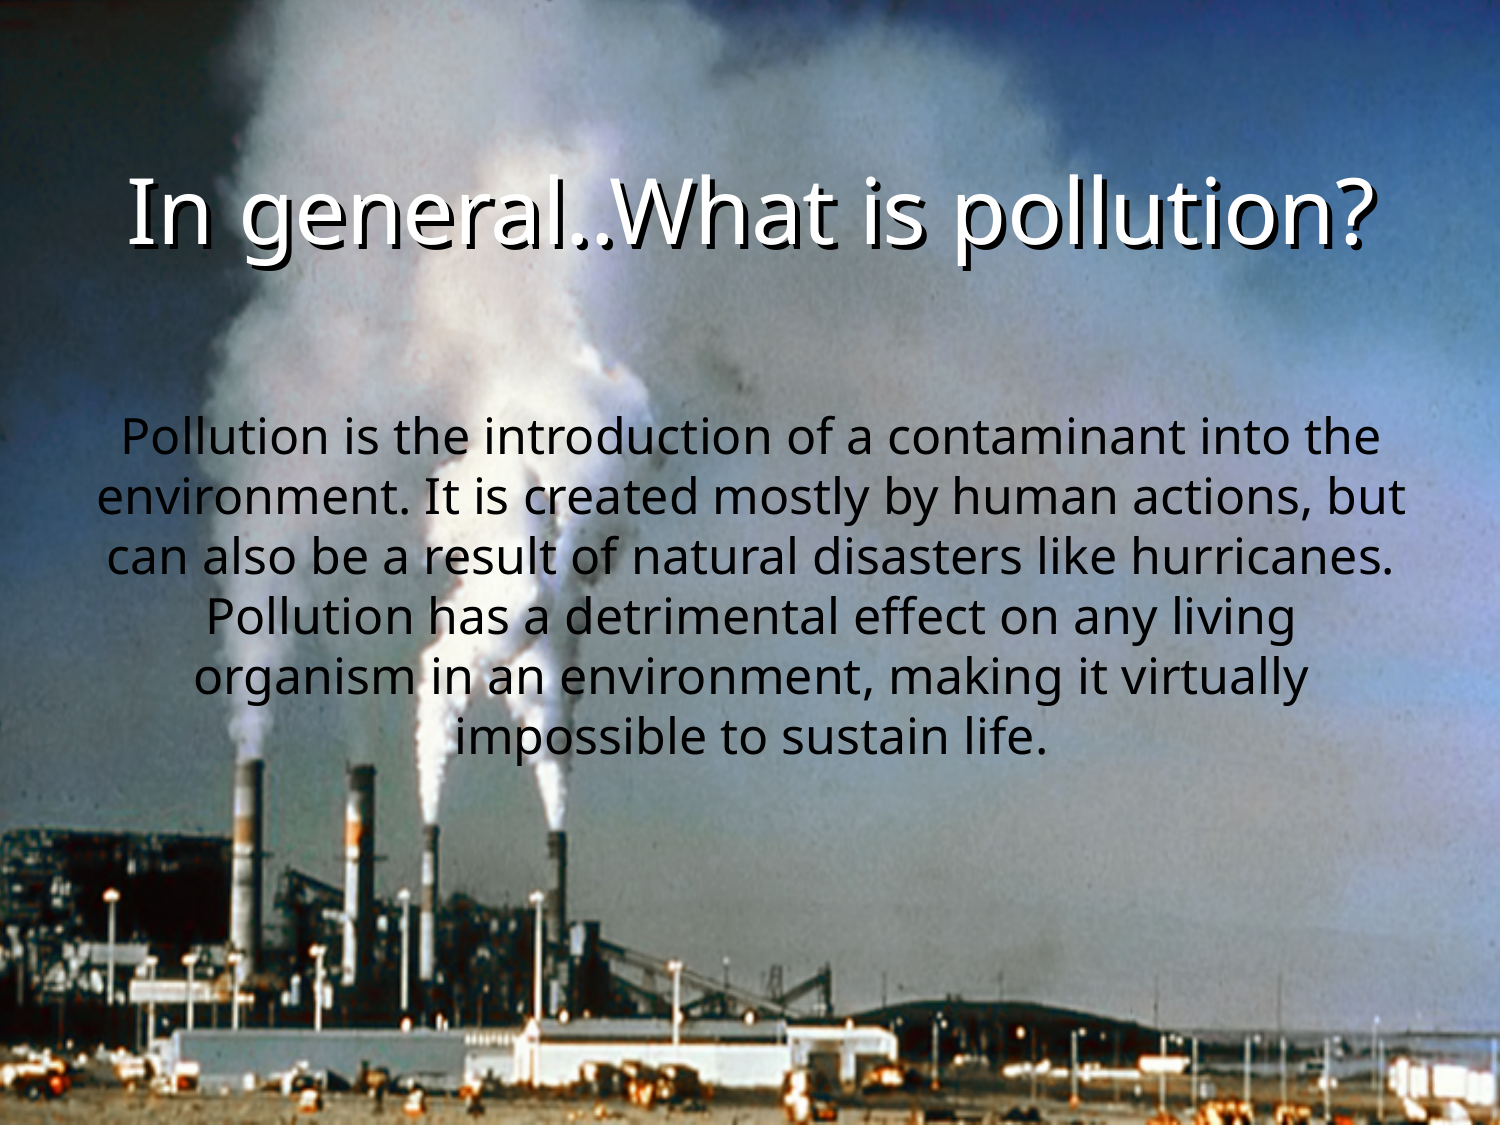

# In general..What is pollution?
Pollution is the introduction of a contaminant into the environment. It is created mostly by human actions, but can also be a result of natural disasters like hurricanes. Pollution has a detrimental effect on any living organism in an environment, making it virtually impossible to sustain life.